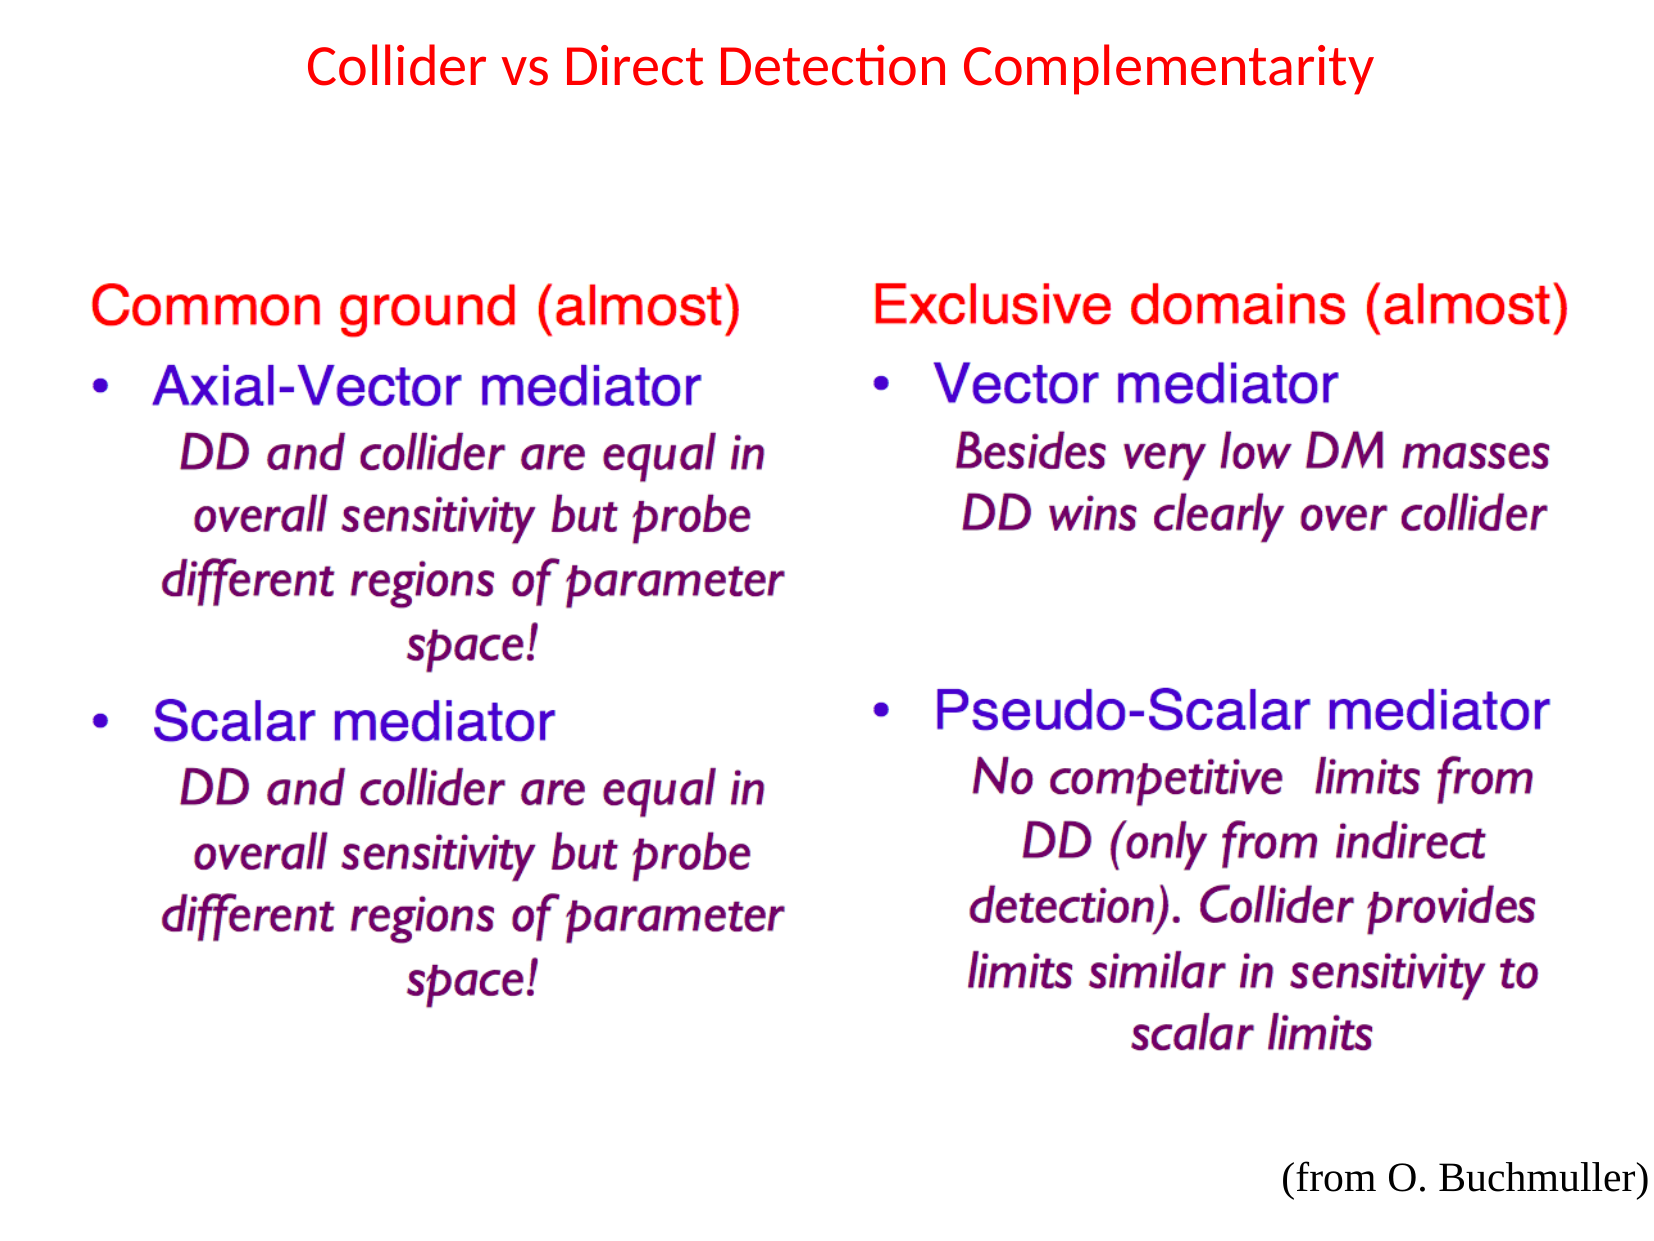

# Collider vs Direct Detection Complementarity
(from O. Buchmuller)